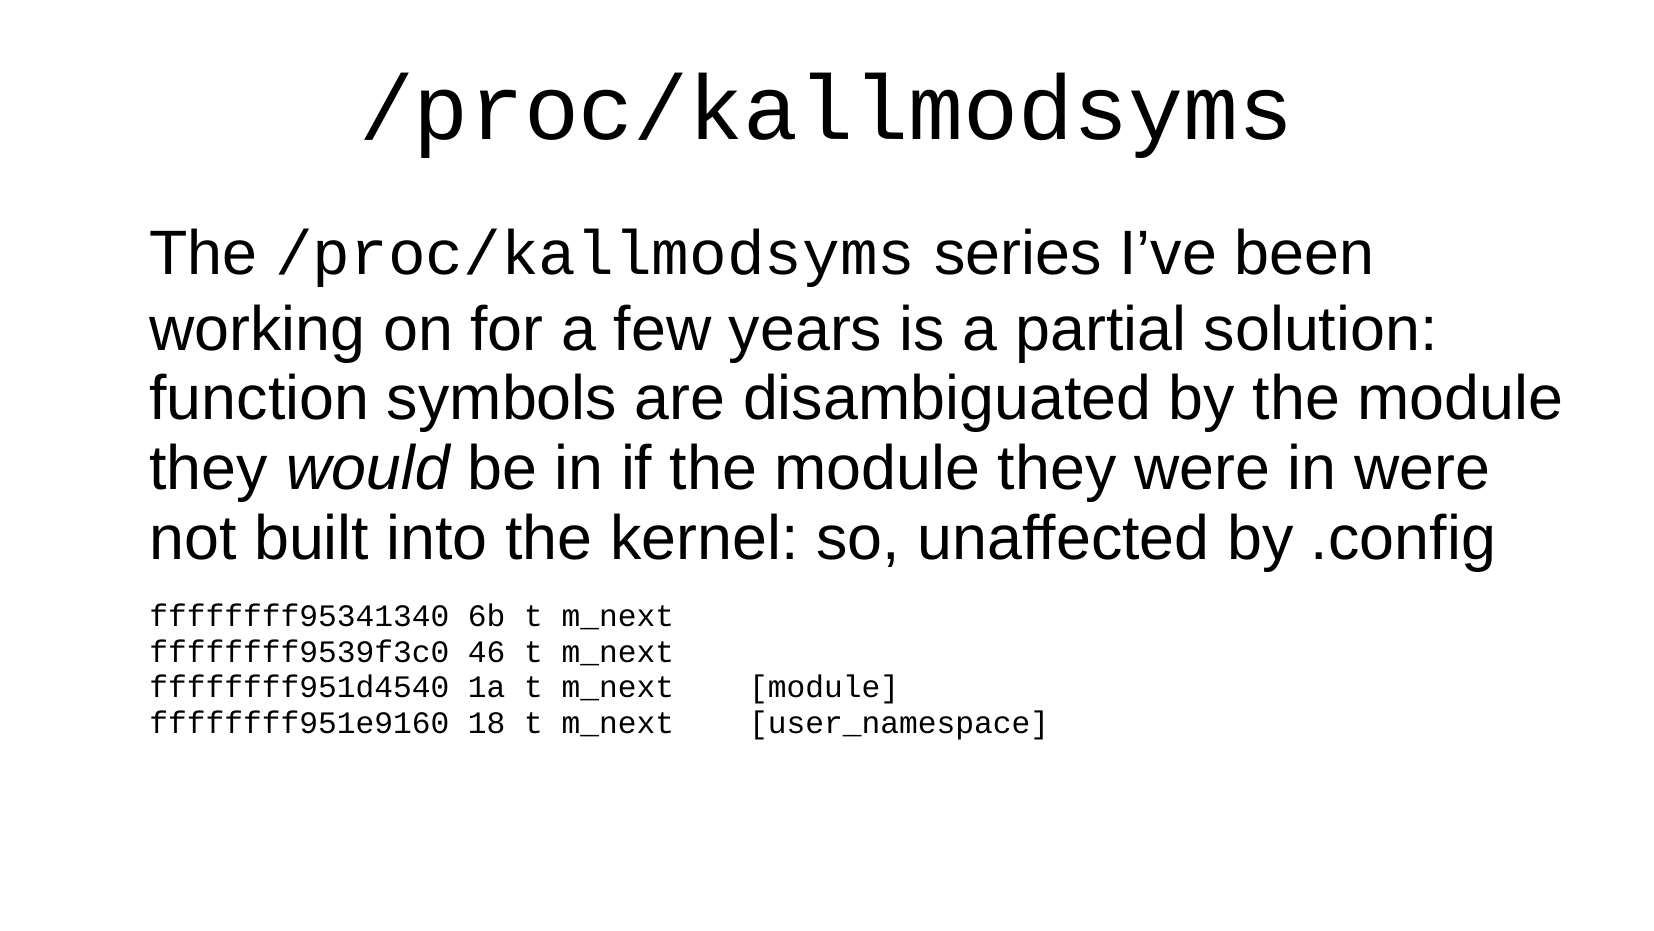

# /proc/kallmodsyms
The /proc/kallmodsyms series I’ve been working on for a few years is a partial solution: function symbols are disambiguated by the module they would be in if the module they were in were not built into the kernel: so, unaffected by .config
ffffffff95341340 6b t m_next
ffffffff9539f3c0 46 t m_next
ffffffff951d4540 1a t m_next [module]
ffffffff951e9160 18 t m_next [user_namespace]